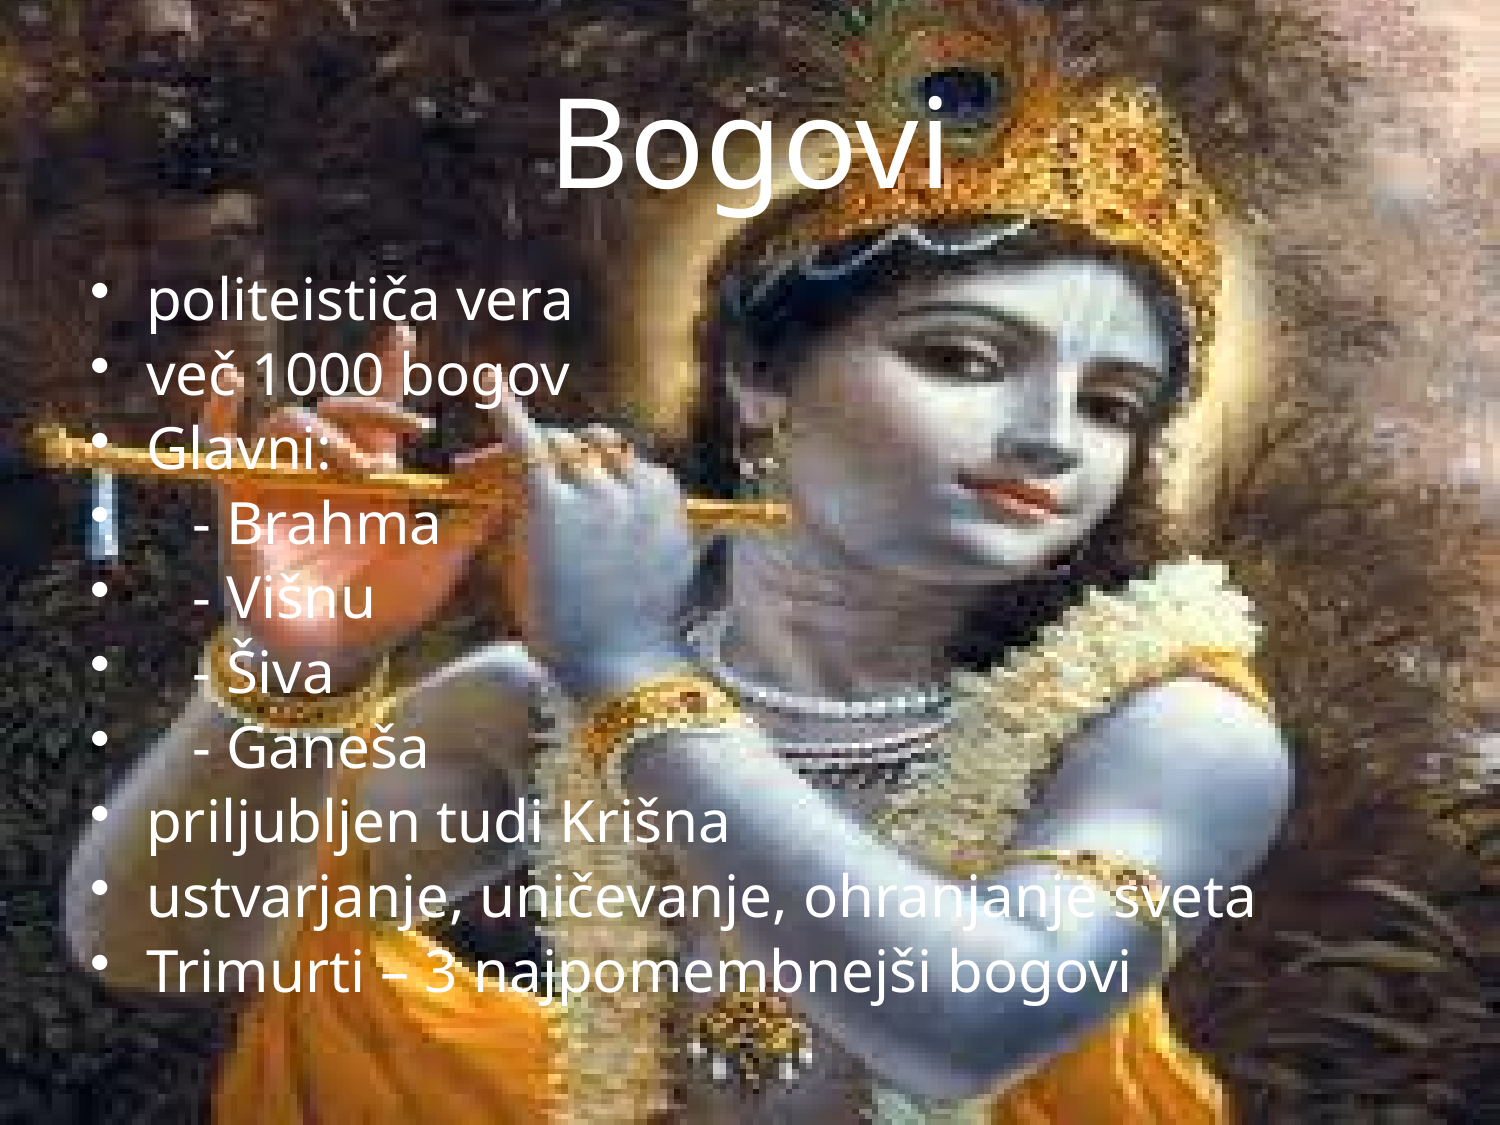

# Bogovi
politeističa vera
več 1000 bogov
Glavni:
 - Brahma
 - Višnu
 - Šiva
 - Ganeša
priljubljen tudi Krišna
ustvarjanje, uničevanje, ohranjanje sveta
Trimurti – 3 najpomembnejši bogovi